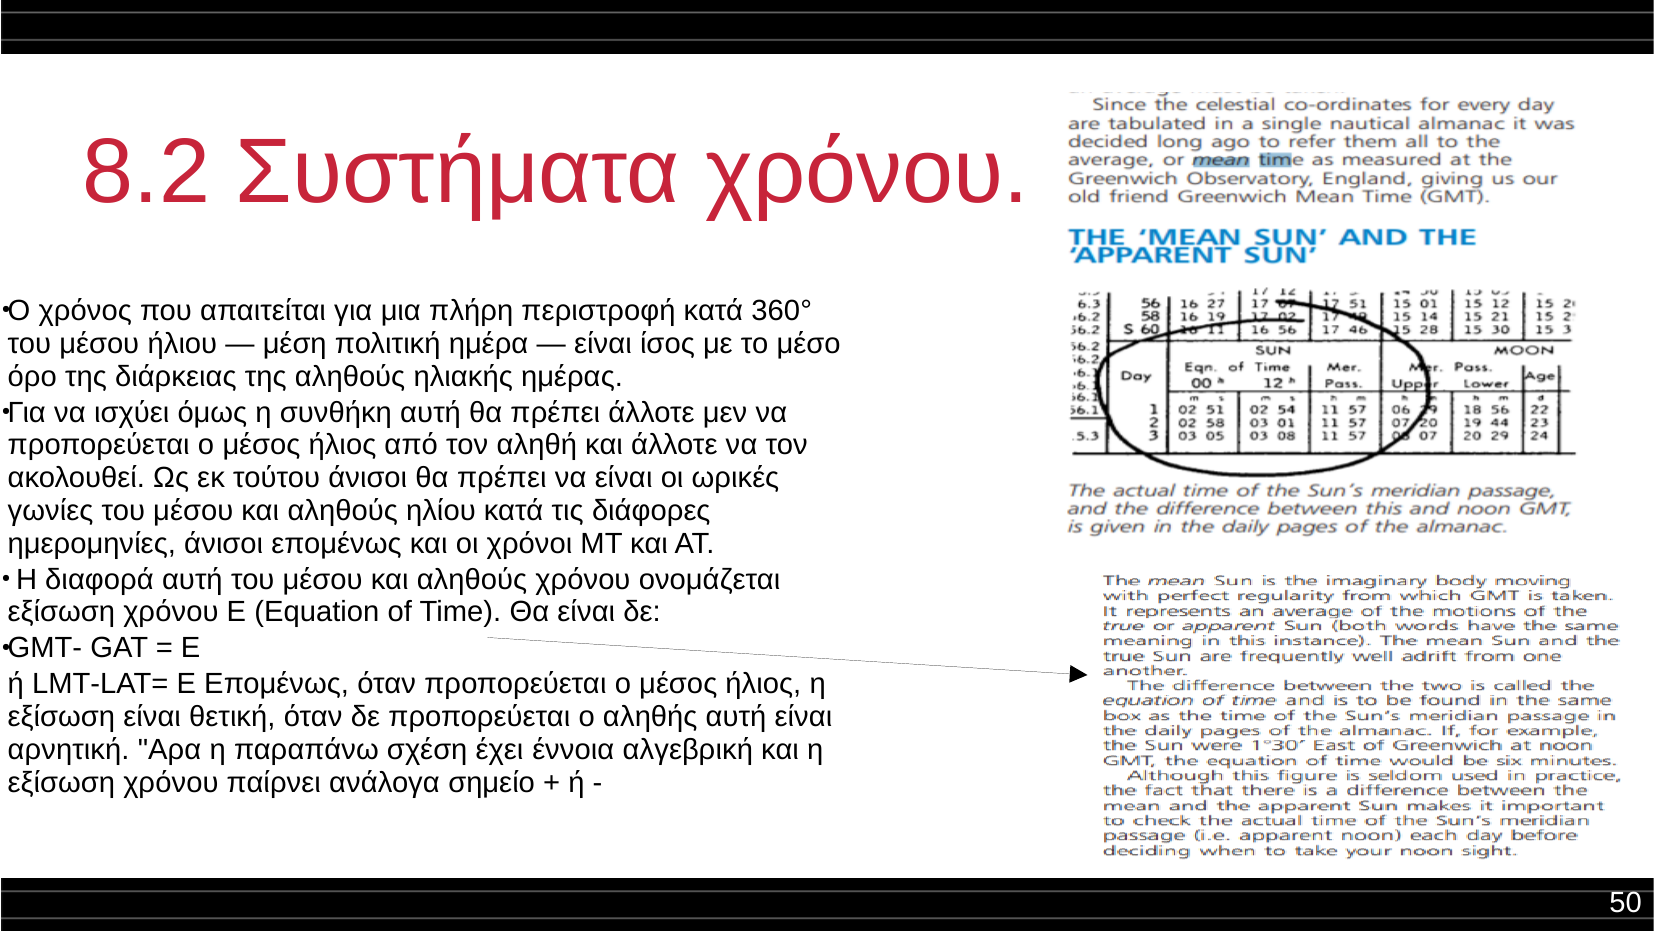

# 8.2 Συστήματα χρόνου.
Ο χρόνος που απαιτείται για μια πλήρη περιστροφή κατά 360° του μέσου ήλιου — μέση πολιτική ημέρα — είναι ίσος με το μέσο όρο της διάρκειας της αληθούς ηλιακής ημέρας.
Για να ισχύει όμως η συνθήκη αυτή θα πρέπει άλλοτε μεν να προπορεύεται ο μέσος ήλιος από τον αληθή και άλλοτε να τον ακολουθεί. Ως εκ τούτου άνισοι θα πρέπει να είναι οι ωρικές γωνίες του μέσου και αληθούς ηλίου κατά τις διάφορες ημερομηνίες, άνισοι επομένως και οι χρόνοι ΜΤ και ΑΤ.
 Η διαφορά αυτή του μέσου και αληθούς χρόνου ονομάζεται εξίσωση χρόνου Ε (Equation of Time). Θα είναι δε:
GΜΤ- GΑΤ = Ε
ή LΜΤ-LΑΤ= Ε Επομένως, όταν προπορεύεται ο μέσος ήλιος, η εξίσωση είναι θετική, όταν δε προπορεύεται ο αληθής αυτή είναι αρνητική. "Αρα η παραπάνω σχέση έχει έννοια αλγεβρική και η εξίσωση χρόνου παίρνει ανάλογα σημείο + ή -